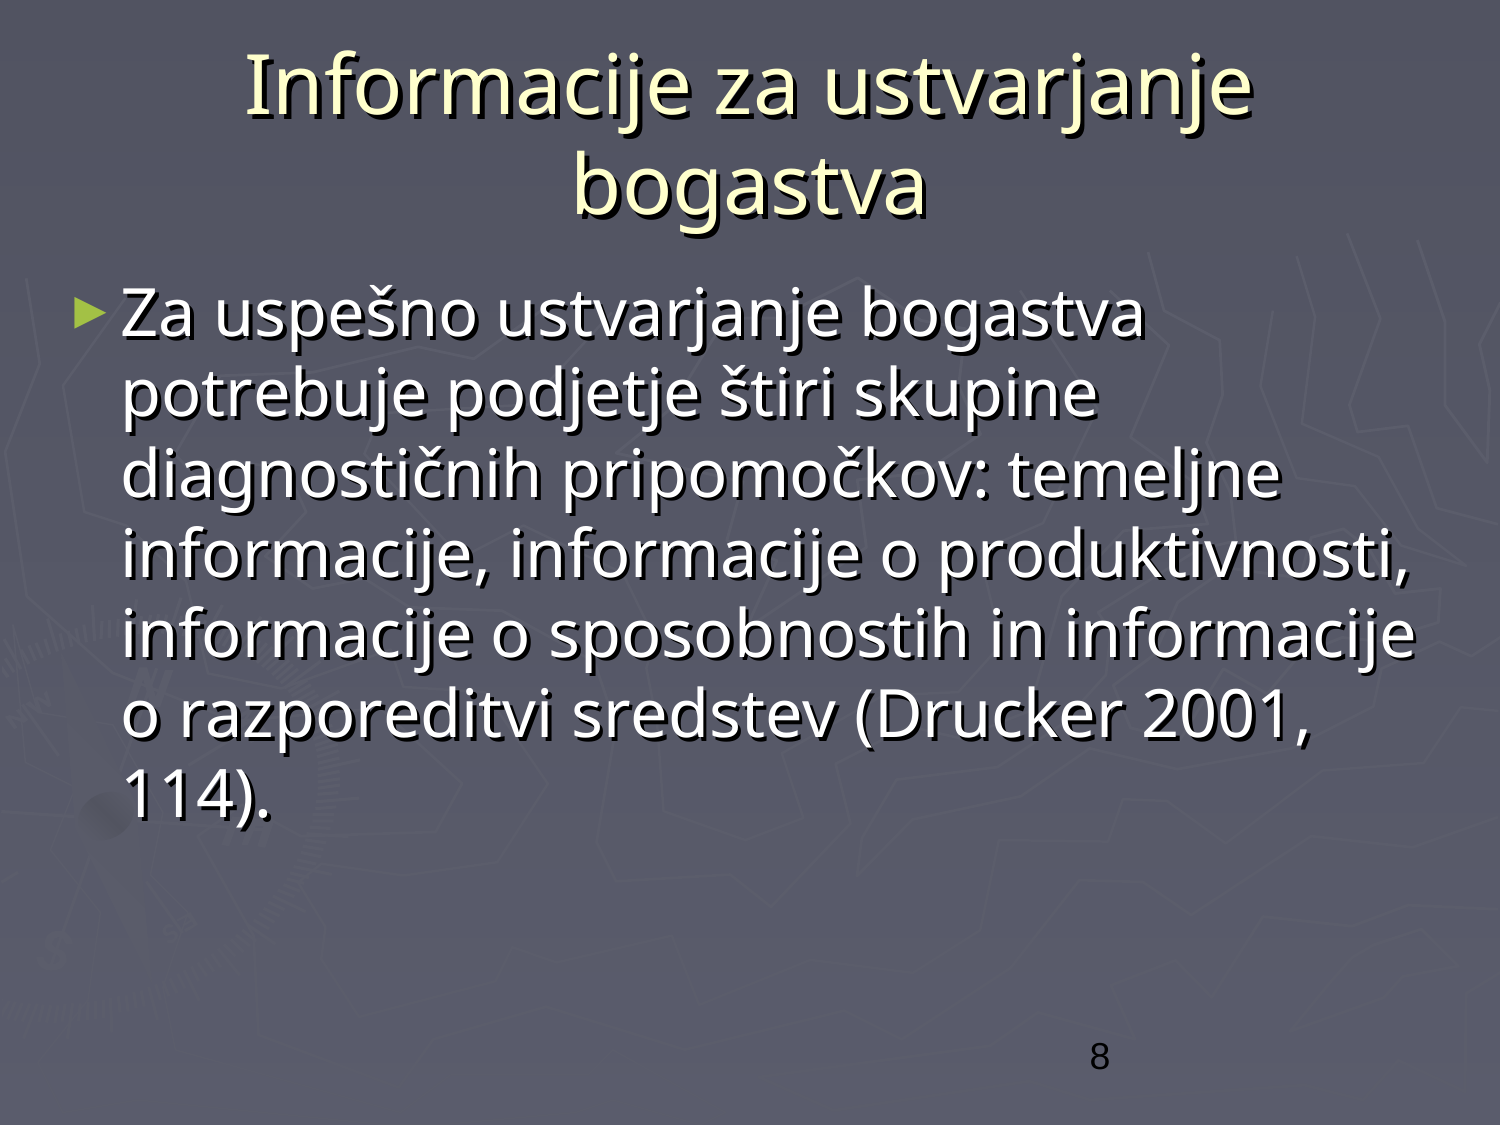

# Informacije za ustvarjanje bogastva
Za uspešno ustvarjanje bogastva potrebuje podjetje štiri skupine diagnostičnih pripomočkov: temeljne informacije, informacije o produktivnosti, informacije o sposobnostih in informacije o razporeditvi sredstev (Drucker 2001, 114).
8